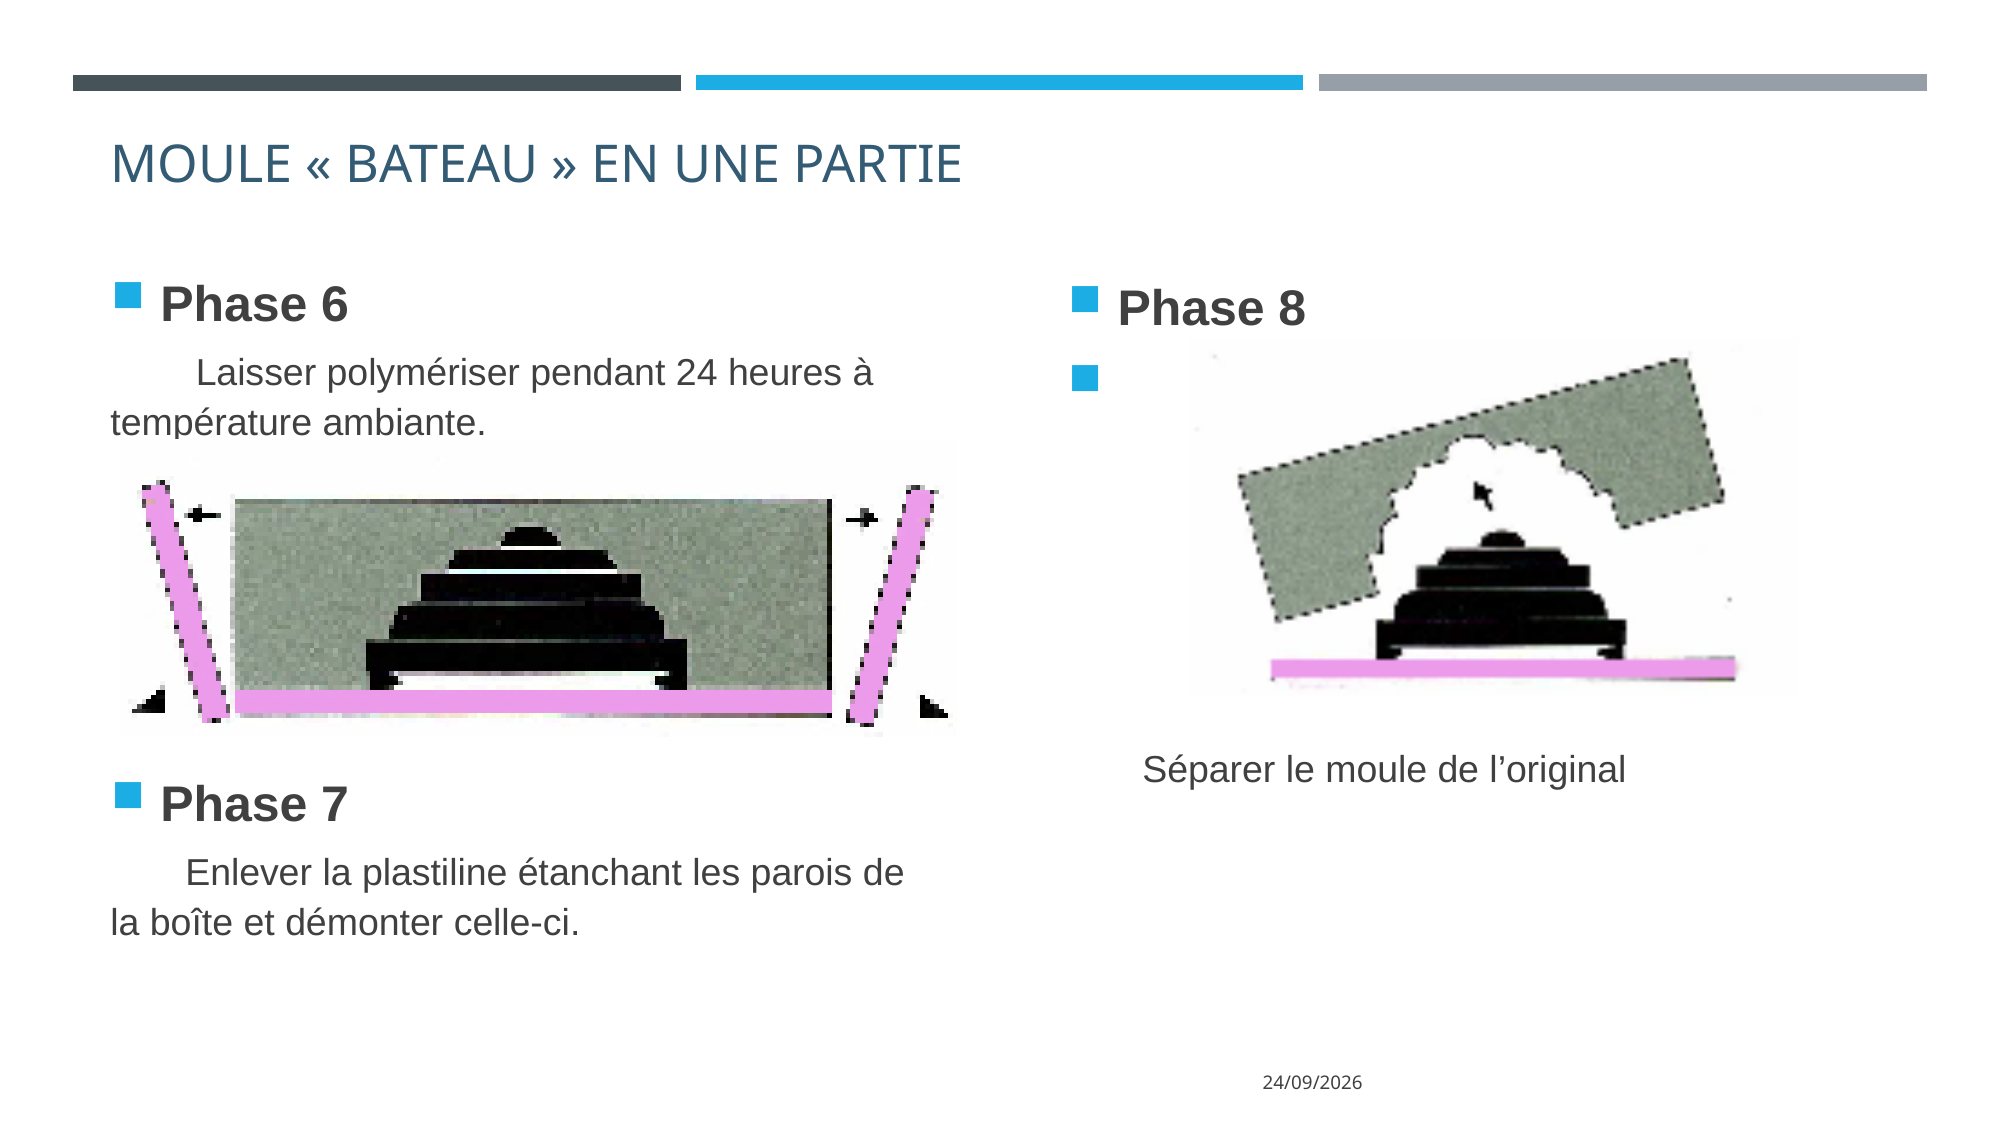

Phase 6
	 Laisser polymériser pendant 24 heures à température ambiante.
Phase 7
	Enlever la plastiline étanchant les parois de la boîte et démonter celle-ci.
Phase 8
	Séparer le moule de l’original
# Moule « bateau » en une partie